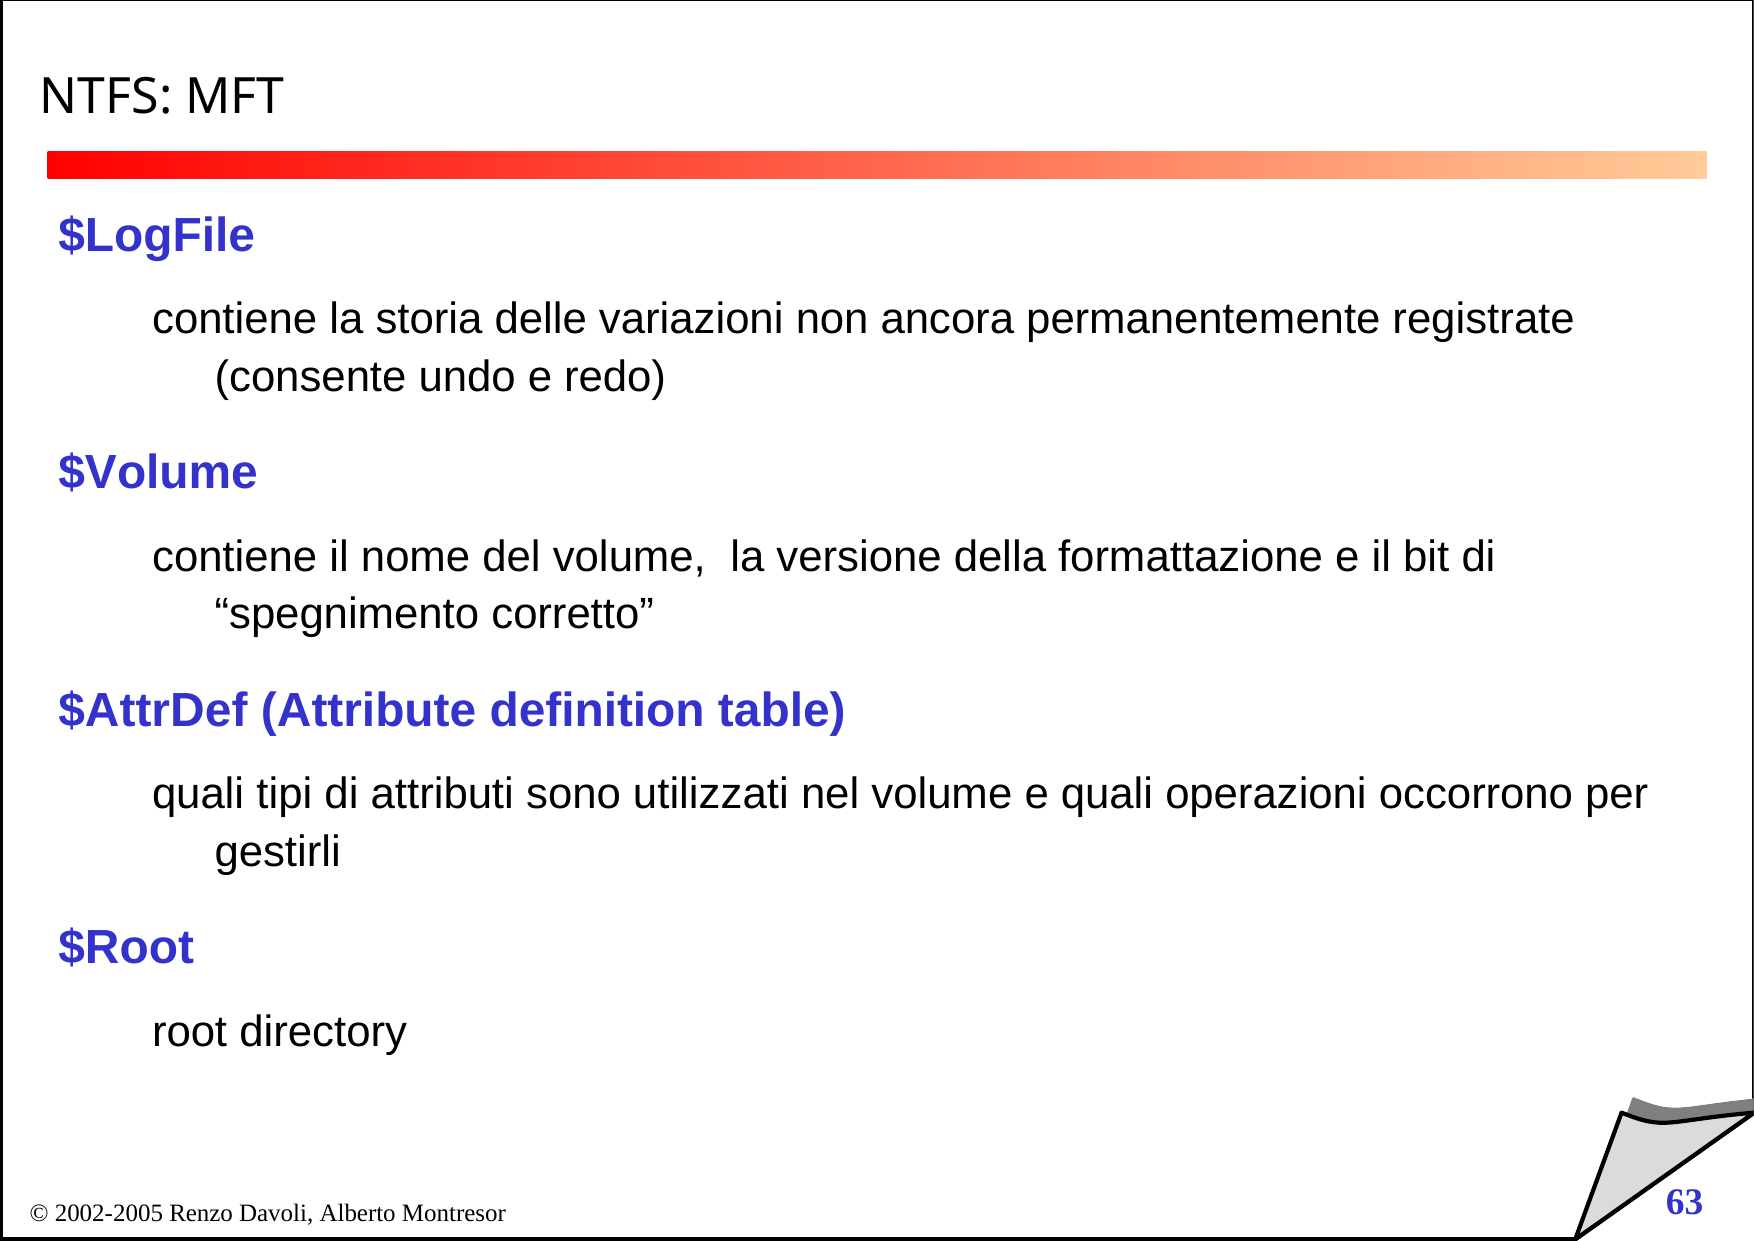

# NTFS: MFT
$LogFile
contiene la storia delle variazioni non ancora permanentemente registrate (consente undo e redo)
$Volume
contiene il nome del volume, la versione della formattazione e il bit di “spegnimento corretto”
$AttrDef (Attribute definition table)
quali tipi di attributi sono utilizzati nel volume e quali operazioni occorrono per gestirli
$Root
root directory